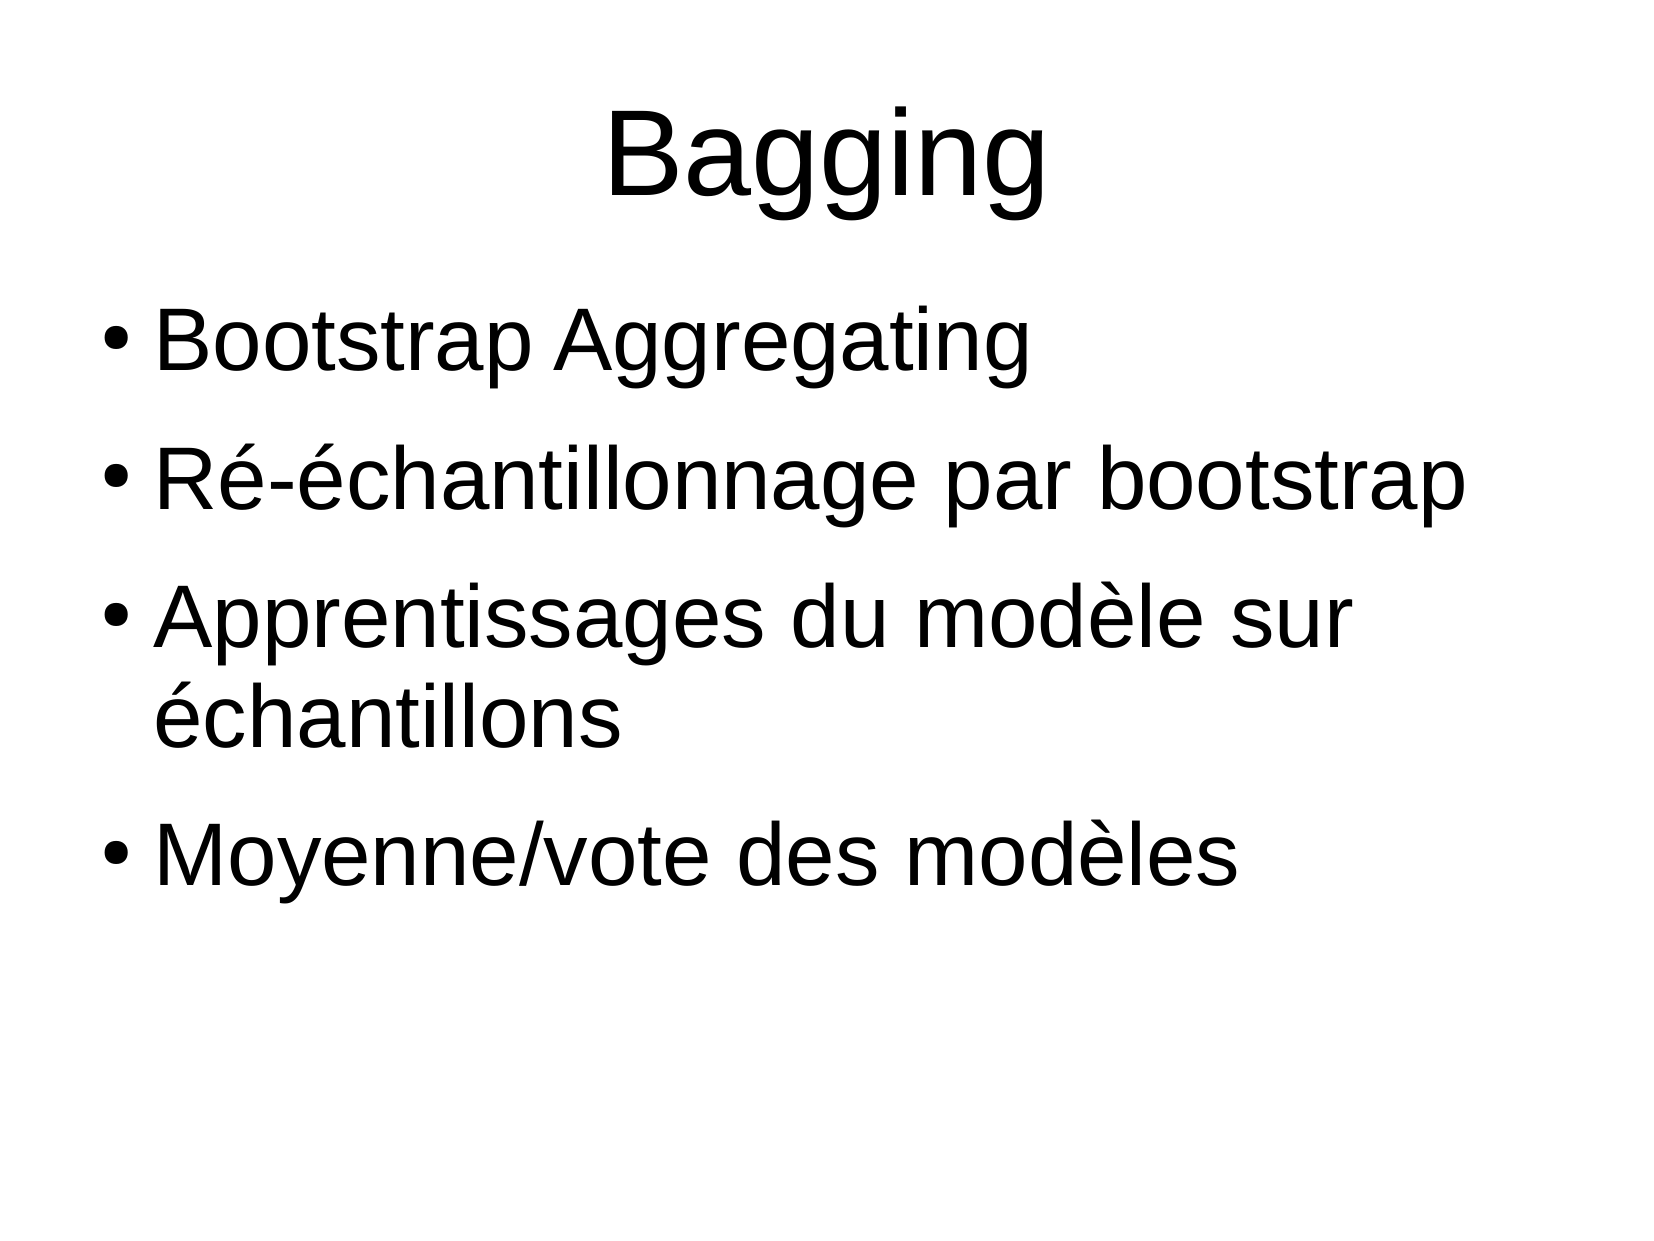

# Bagging
Bootstrap Aggregating
Ré-échantillonnage par bootstrap
Apprentissages du modèle sur échantillons
Moyenne/vote des modèles